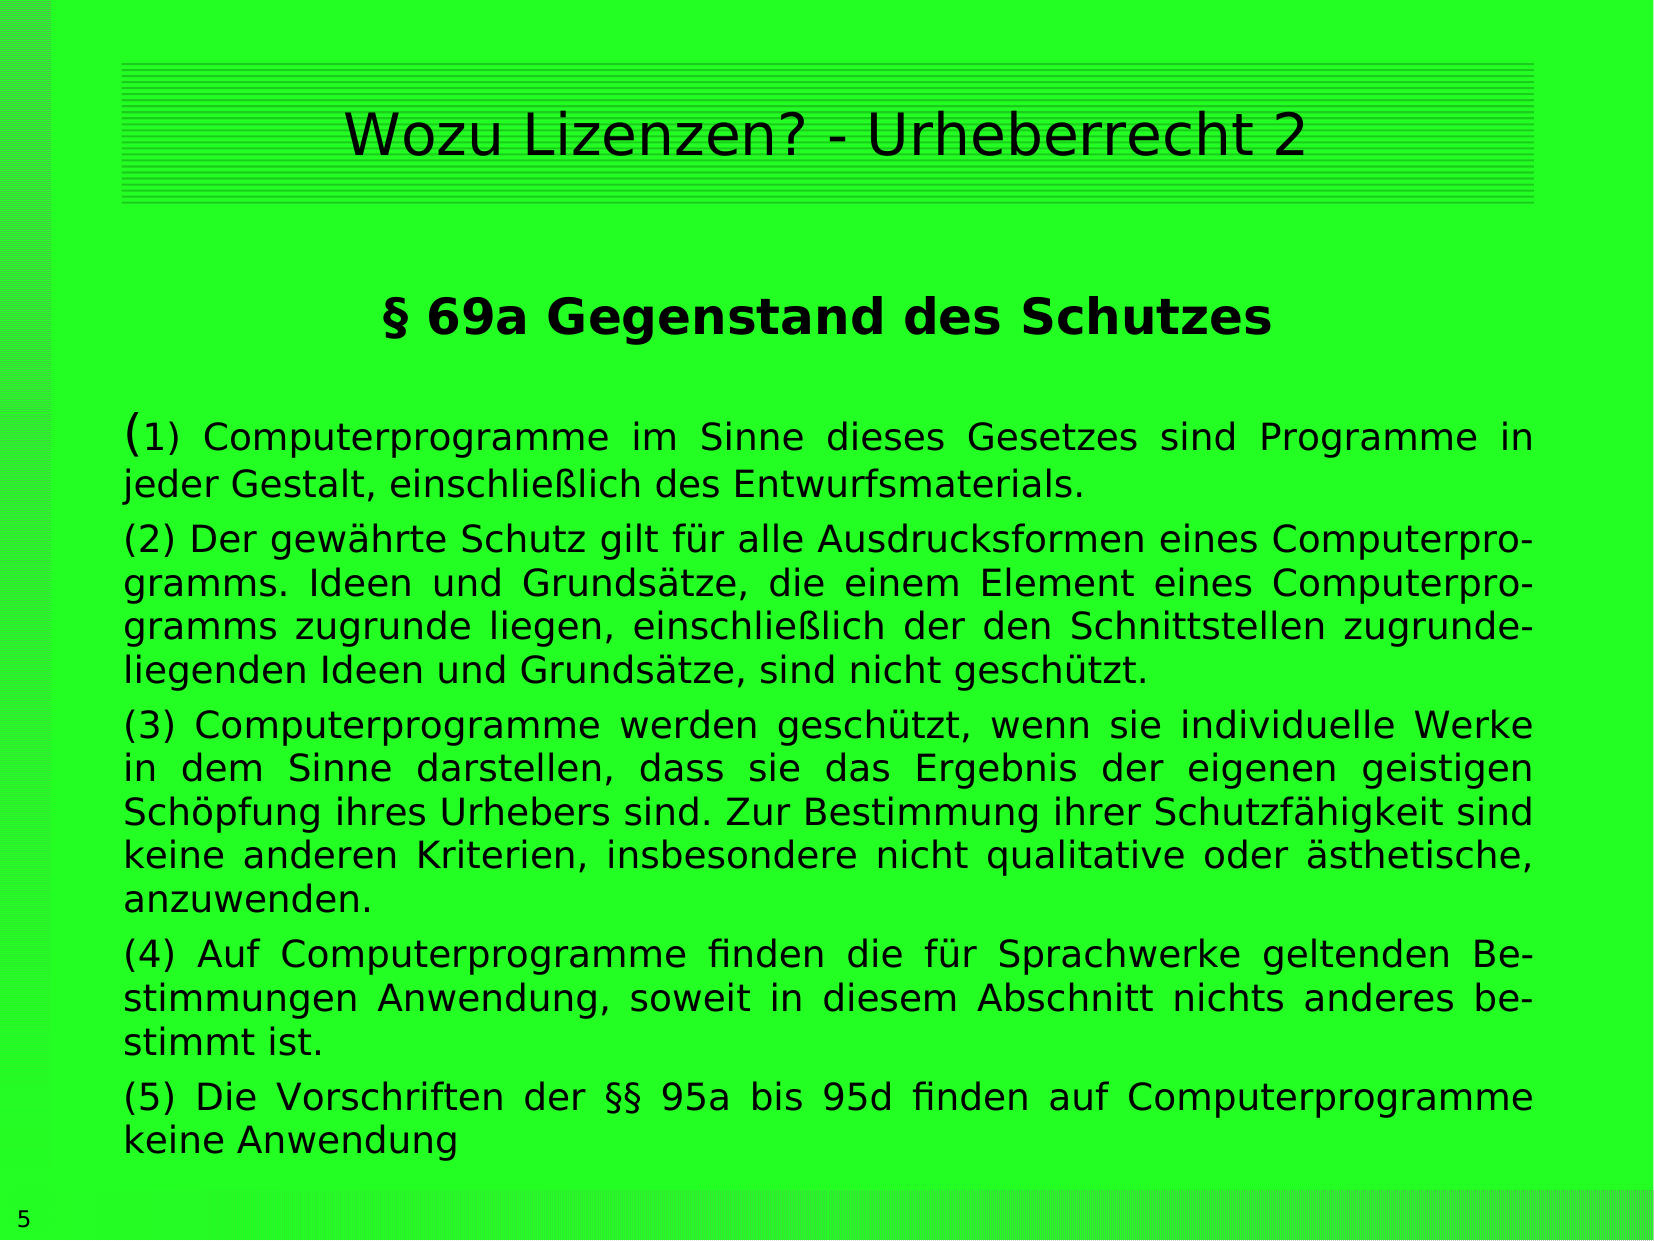

Wozu Lizenzen? - Urheberrecht 2
# § 69a Gegenstand des Schutzes
(1) Computerprogramme im Sinne dieses Gesetzes sind Programme in jeder Gestalt, einschließlich des Entwurfsmaterials.
(2) Der gewährte Schutz gilt für alle Ausdrucksformen eines Computerpro-gramms. Ideen und Grundsätze, die einem Element eines Computerpro-gramms zugrunde liegen, einschließlich der den Schnittstellen zugrunde-liegenden Ideen und Grundsätze, sind nicht geschützt.
(3) Computerprogramme werden geschützt, wenn sie individuelle Werke in dem Sinne darstellen, dass sie das Ergebnis der eigenen geistigen Schöpfung ihres Urhebers sind. Zur Bestimmung ihrer Schutzfähigkeit sind keine anderen Kriterien, insbesondere nicht qualitative oder ästhetische, anzuwenden.
(4) Auf Computerprogramme finden die für Sprachwerke geltenden Be-stimmungen Anwendung, soweit in diesem Abschnitt nichts anderes be-stimmt ist.
(5) Die Vorschriften der §§ 95a bis 95d finden auf Computerprogramme keine Anwendung